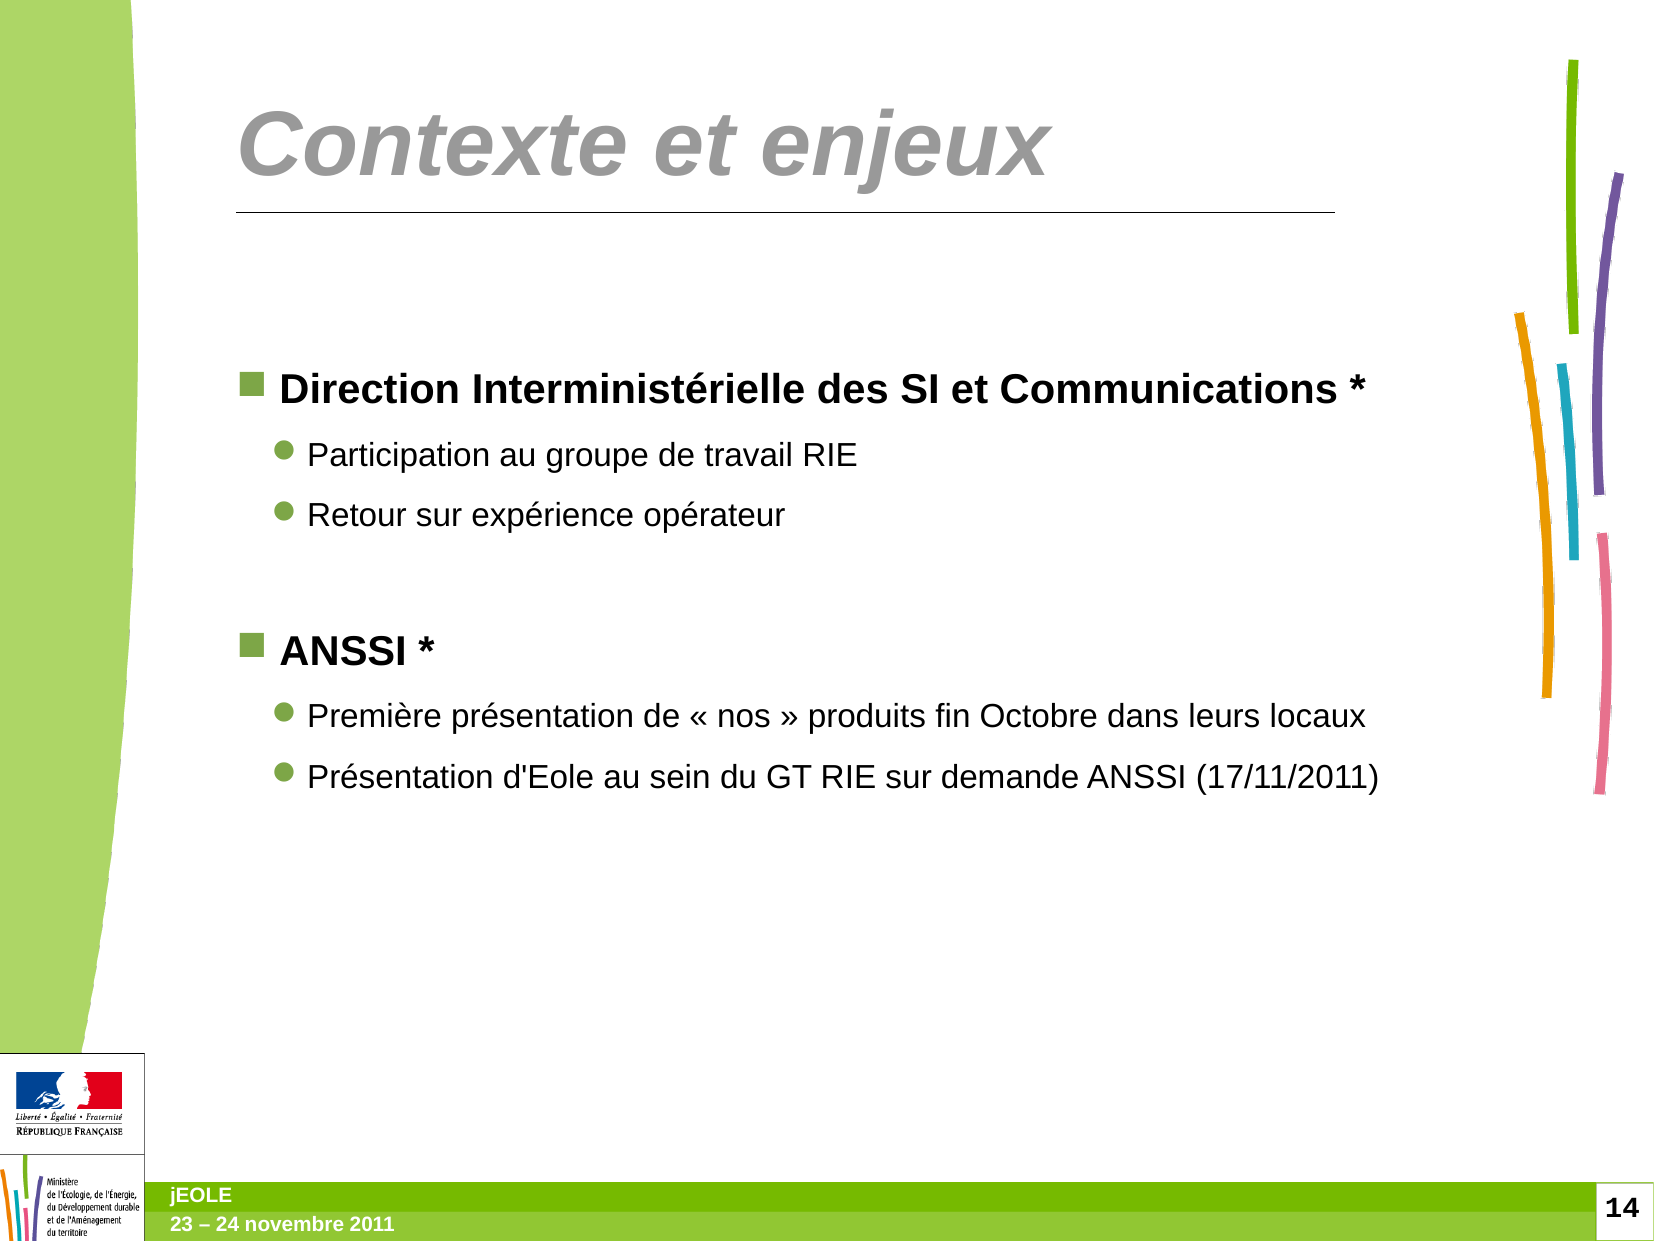

# Contexte et enjeux
 Direction Interministérielle des SI et Communications *
Participation au groupe de travail RIE
Retour sur expérience opérateur
 ANSSI *
Première présentation de « nos » produits fin Octobre dans leurs locaux
Présentation d'Eole au sein du GT RIE sur demande ANSSI (17/11/2011)
14
Journées EOLE octobre 2010